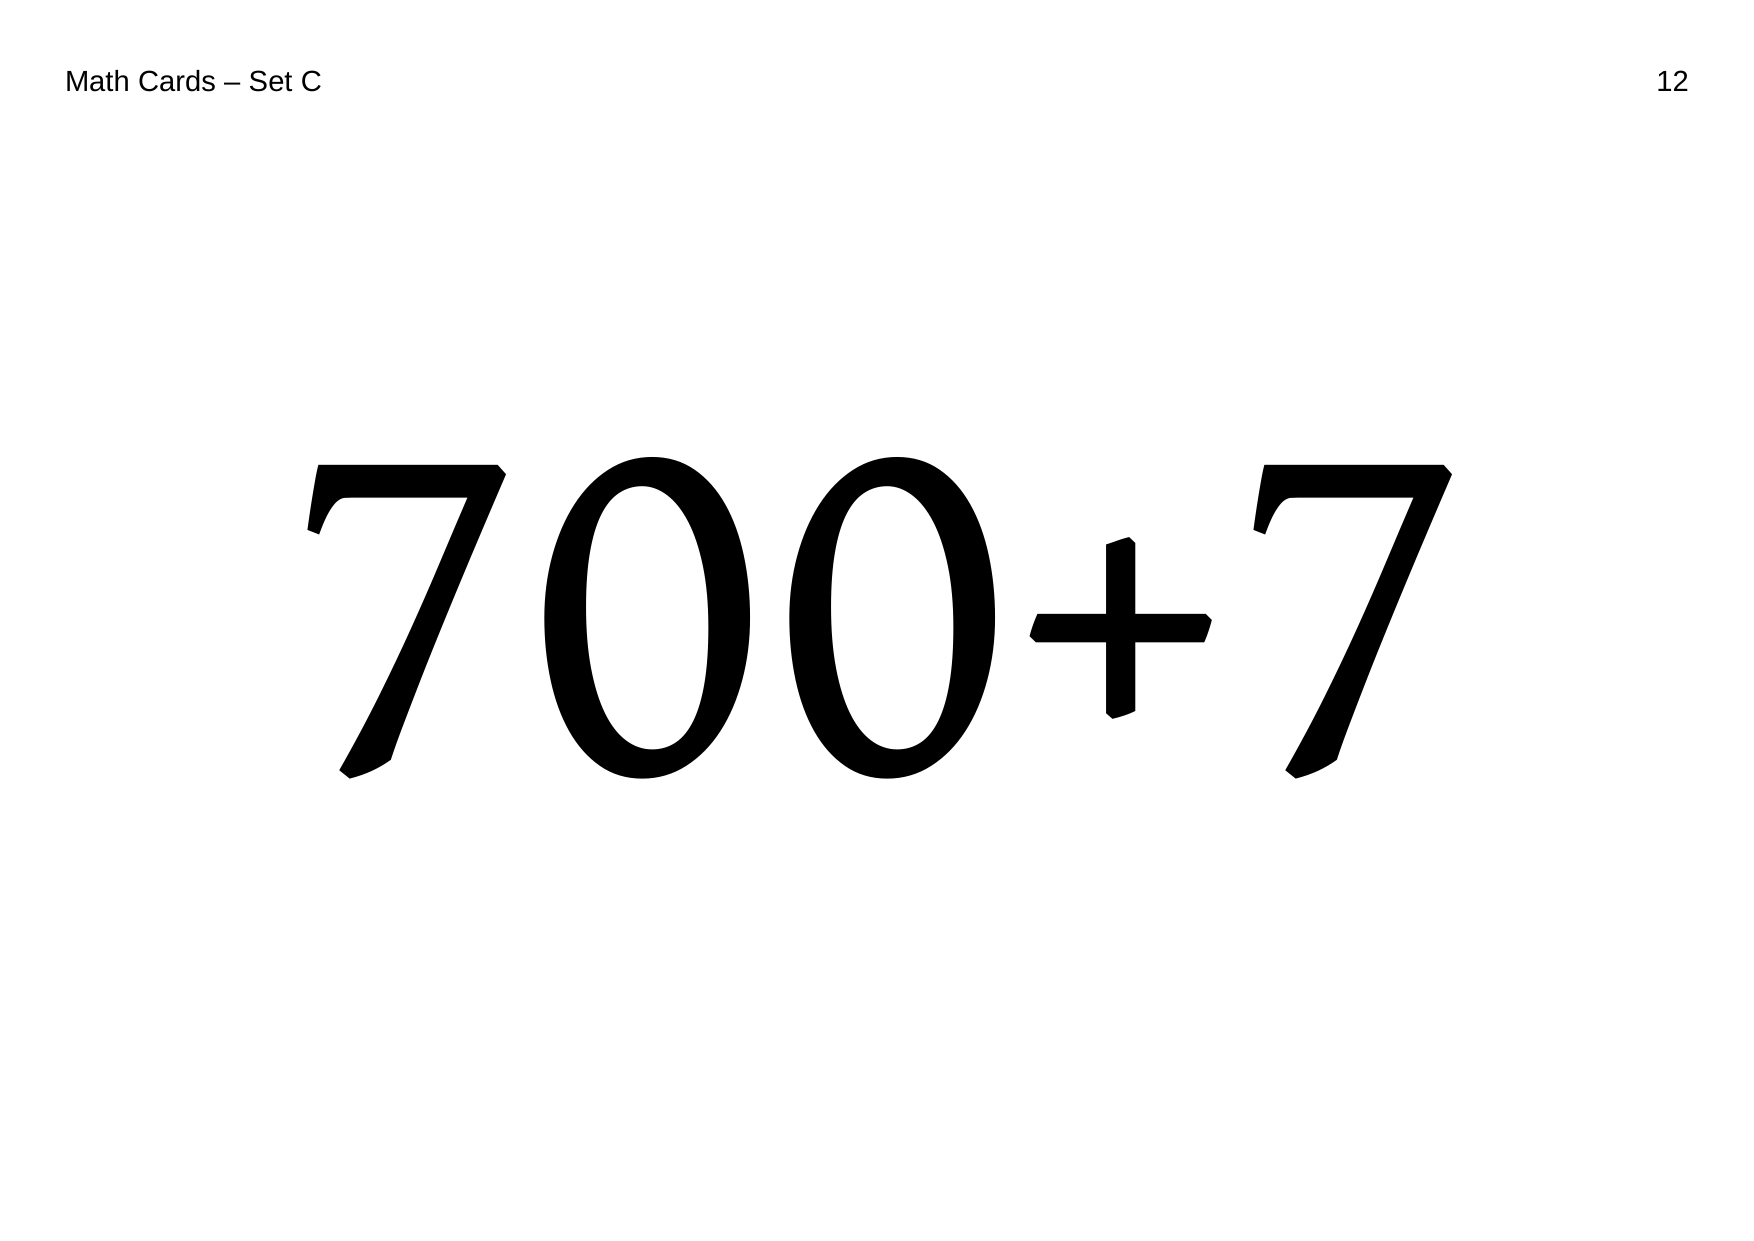

Math Cards – Set C
12
700+7